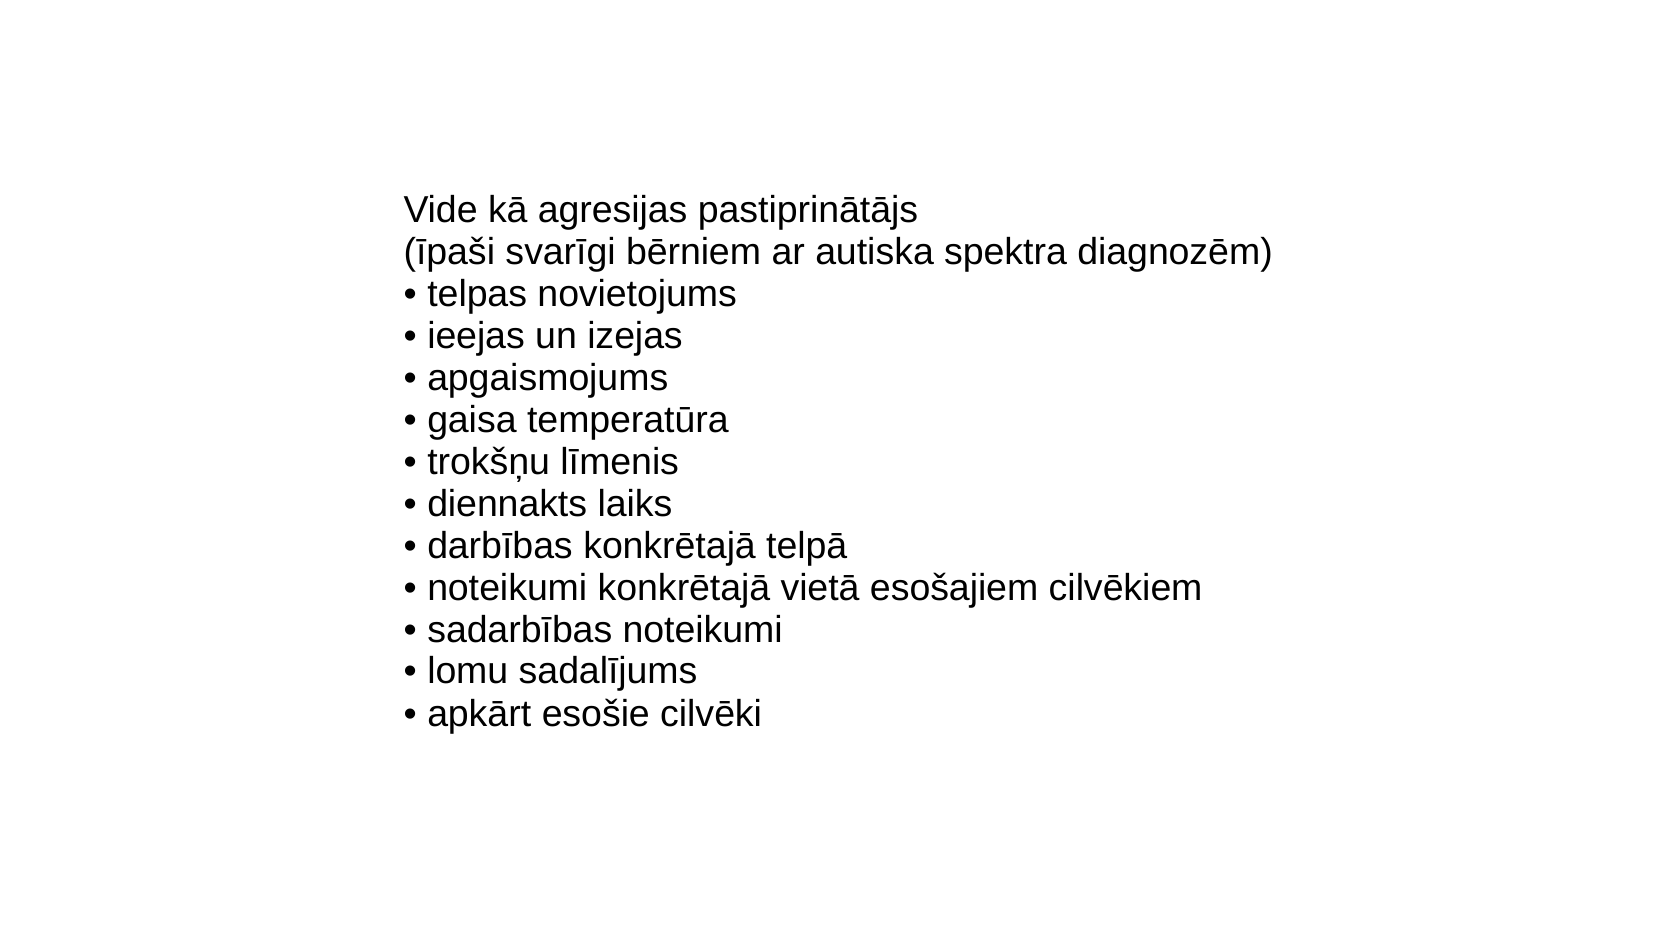

Vide kā agresijas pastiprinātājs
(īpaši svarīgi bērniem ar autiska spektra diagnozēm)
• telpas novietojums
• ieejas un izejas
• apgaismojums
• gaisa temperatūra
• trokšņu līmenis
• diennakts laiks
• darbības konkrētajā telpā
• noteikumi konkrētajā vietā esošajiem cilvēkiem
• sadarbības noteikumi
• lomu sadalījums
• apkārt esošie cilvēki